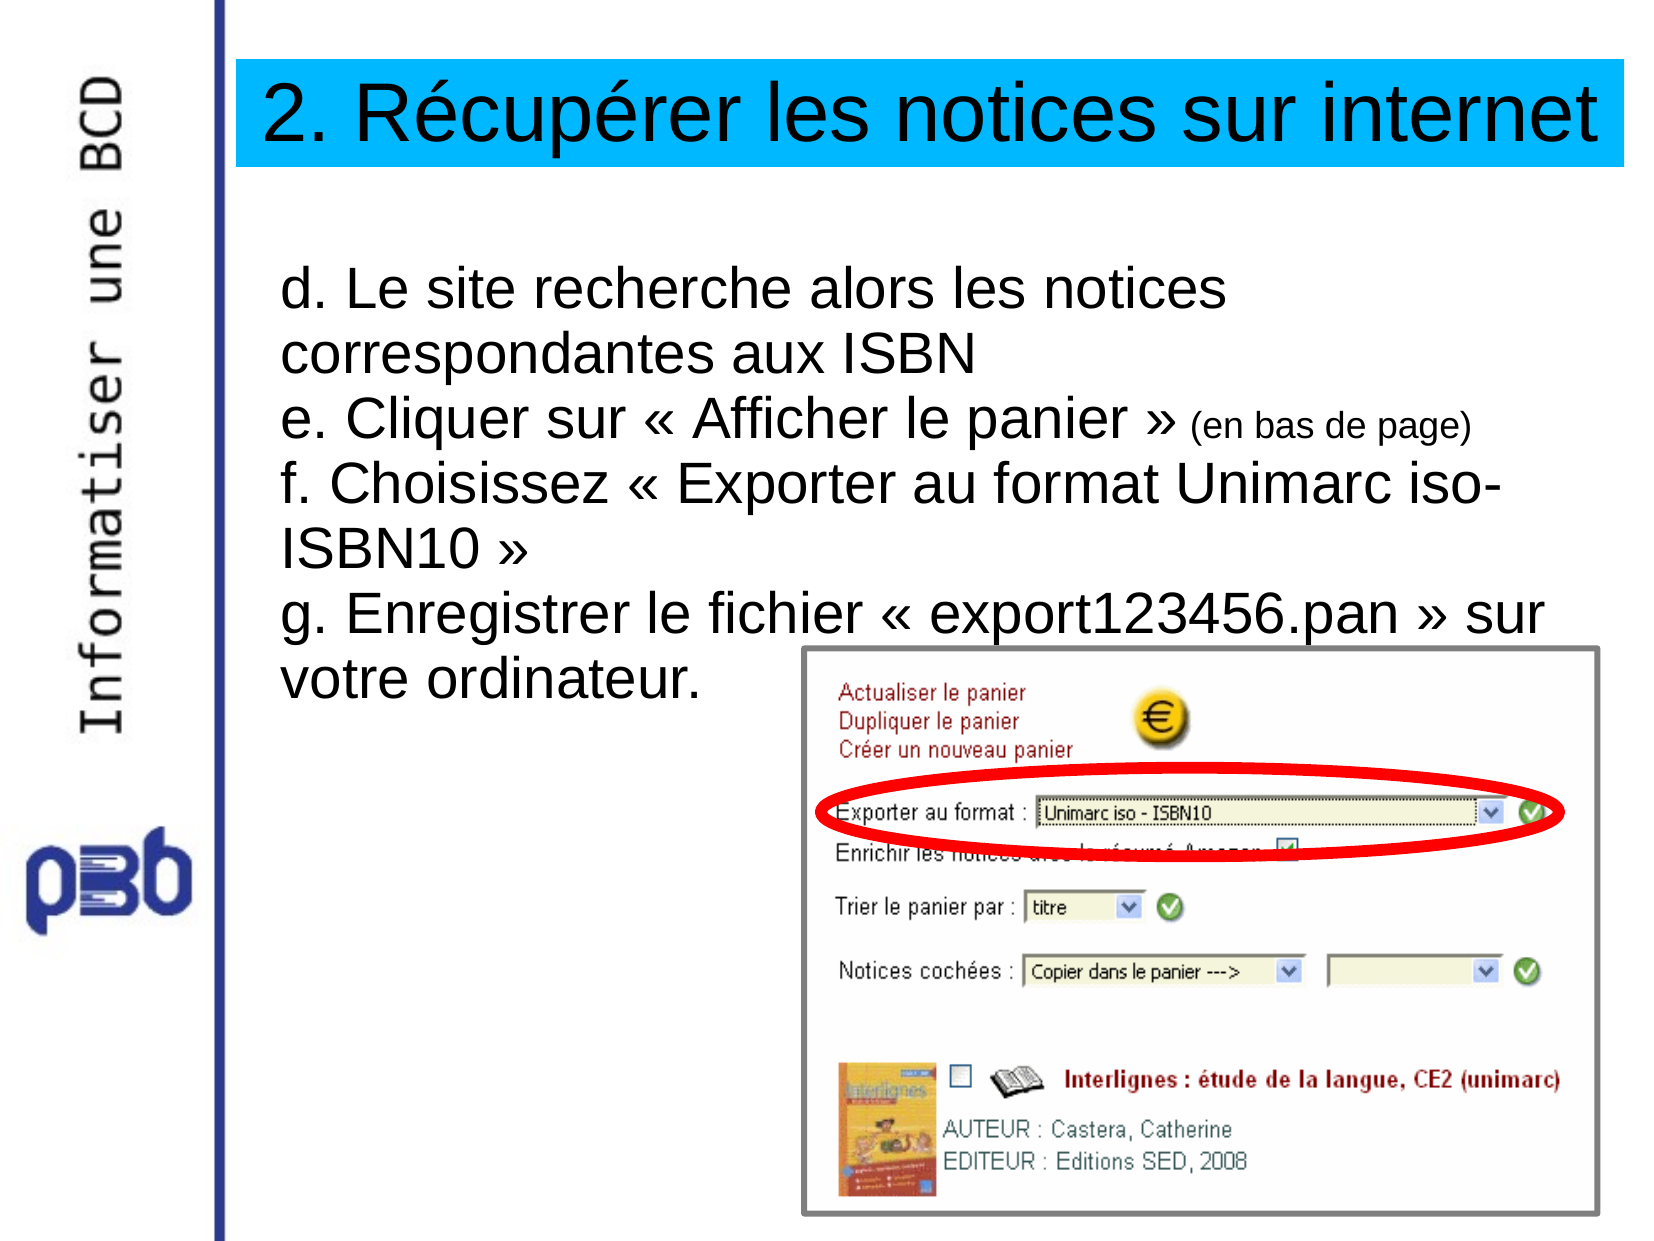

2. Récupérer les notices sur internet
d. Le site recherche alors les notices correspondantes aux ISBN
e. Cliquer sur « Afficher le panier » (en bas de page)
f. Choisissez « Exporter au format Unimarc iso-ISBN10 »
g. Enregistrer le fichier « export123456.pan » sur votre ordinateur.